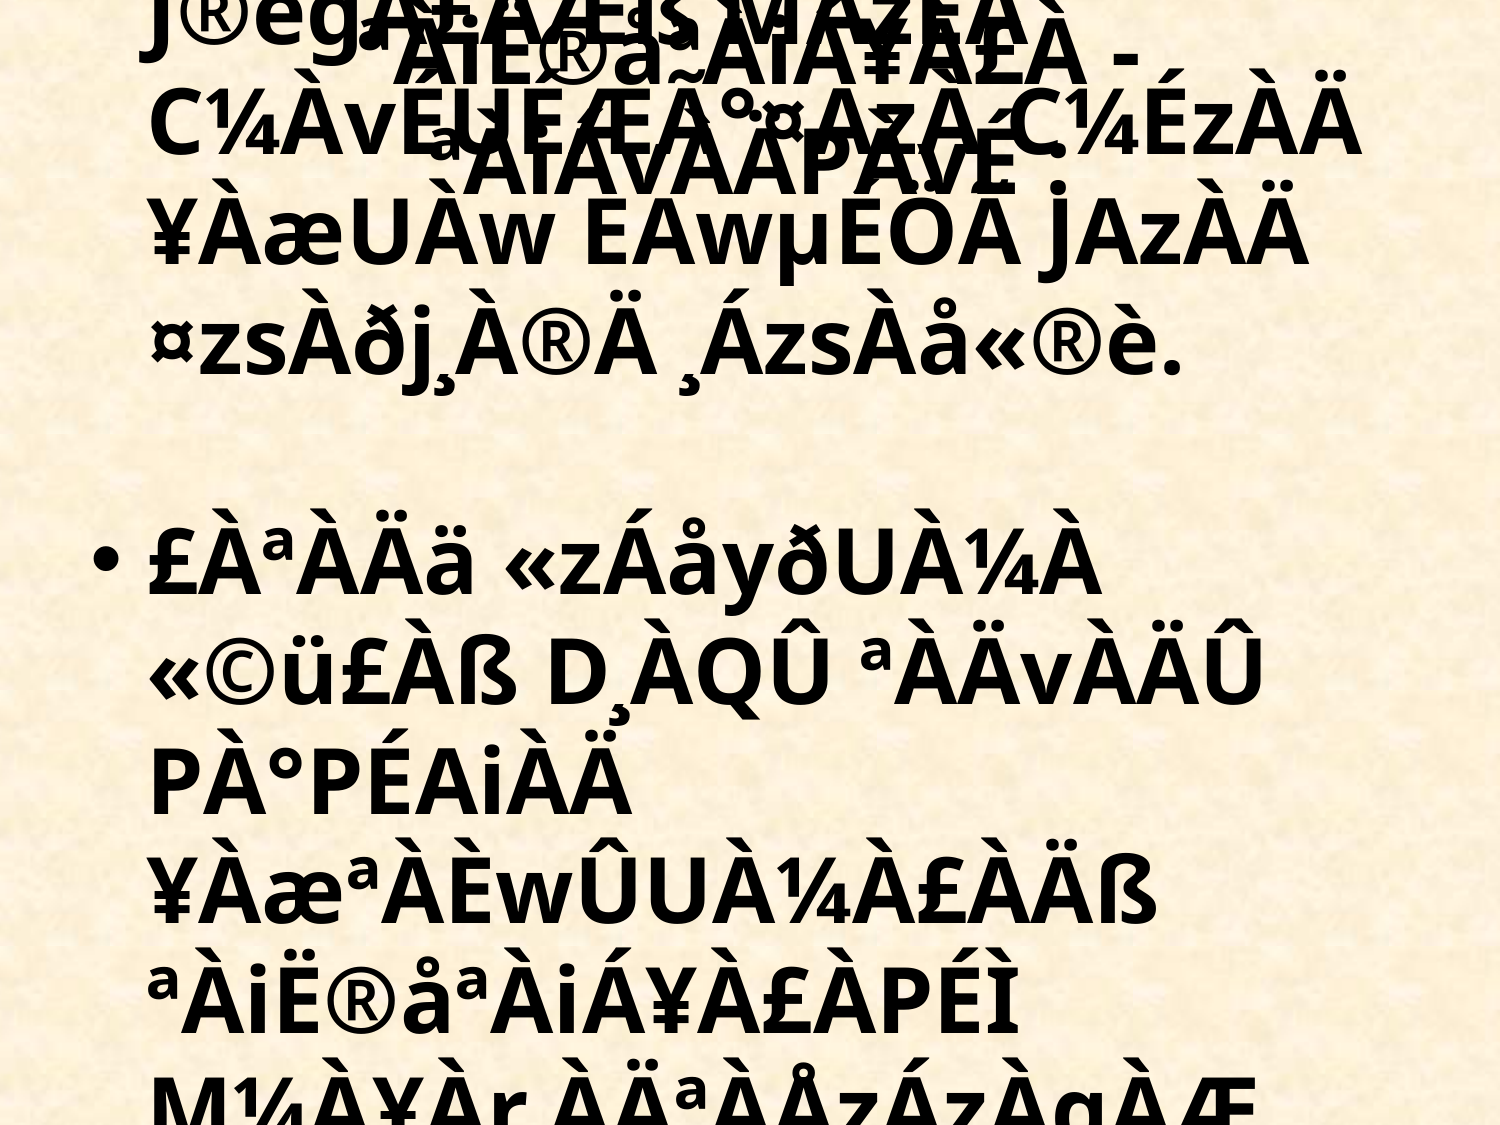

ªÀiË®åªÀiÁ¥À£À - ªÀiÁvÀÄPÀvÉ :
“¥Àæw ªÀ ÄUÀÄ «²µÀÖ” - J®ègÀ£ÀÆß MAzÉÃ C¼ÀvÉUÉÆÃ°¤AzÀ C¼ÉzÀÄ ¥ÀæUÀw EAwµÉÖÃ JAzÀÄ ¤zsÀðj¸À®Ä ¸ÁzsÀå«®è.
£ÀªÀÄä «zÁåyðUÀ¼À «©ü£Àß D¸ÀQÛ ªÀÄvÀÄÛ PÀ°PÉAiÀÄ ¥ÀæªÀÈwÛUÀ¼À£ÀÄß ªÀiË®åªÀiÁ¥À£ÀPÉÌ M¼À¥Àr¸ÀÄªÀÅzÁzÀgÀÆ ºÉÃUÉ?